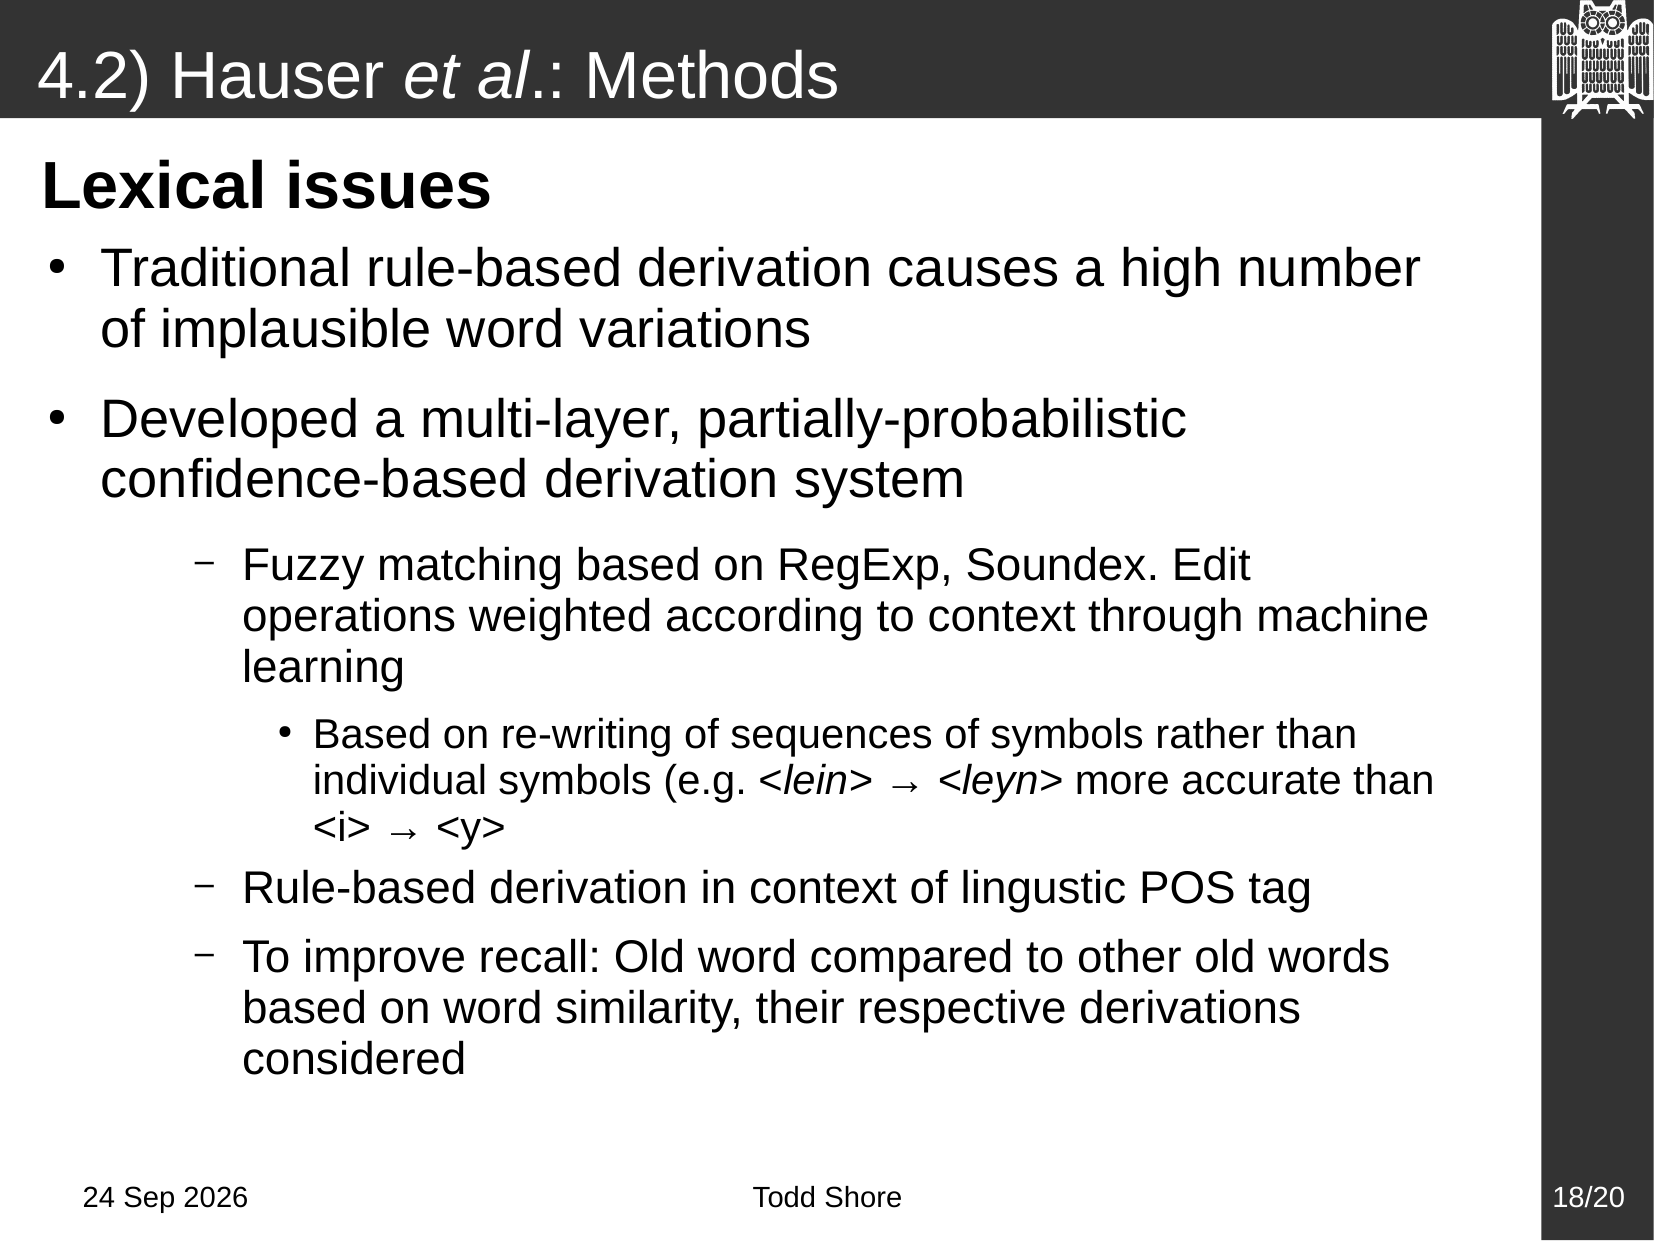

4.2) Hauser et al.: Methods
Lexical issues
# Traditional rule-based derivation causes a high number of implausible word variations
Developed a multi-layer, partially-probabilistic confidence-based derivation system
Fuzzy matching based on RegExp, Soundex. Edit operations weighted according to context through machine learning
Based on re-writing of sequences of symbols rather than individual symbols (e.g. <lein> → <leyn> more accurate than <i> → <y>
Rule-based derivation in context of lingustic POS tag
To improve recall: Old word compared to other old words based on word similarity, their respective derivations considered
18